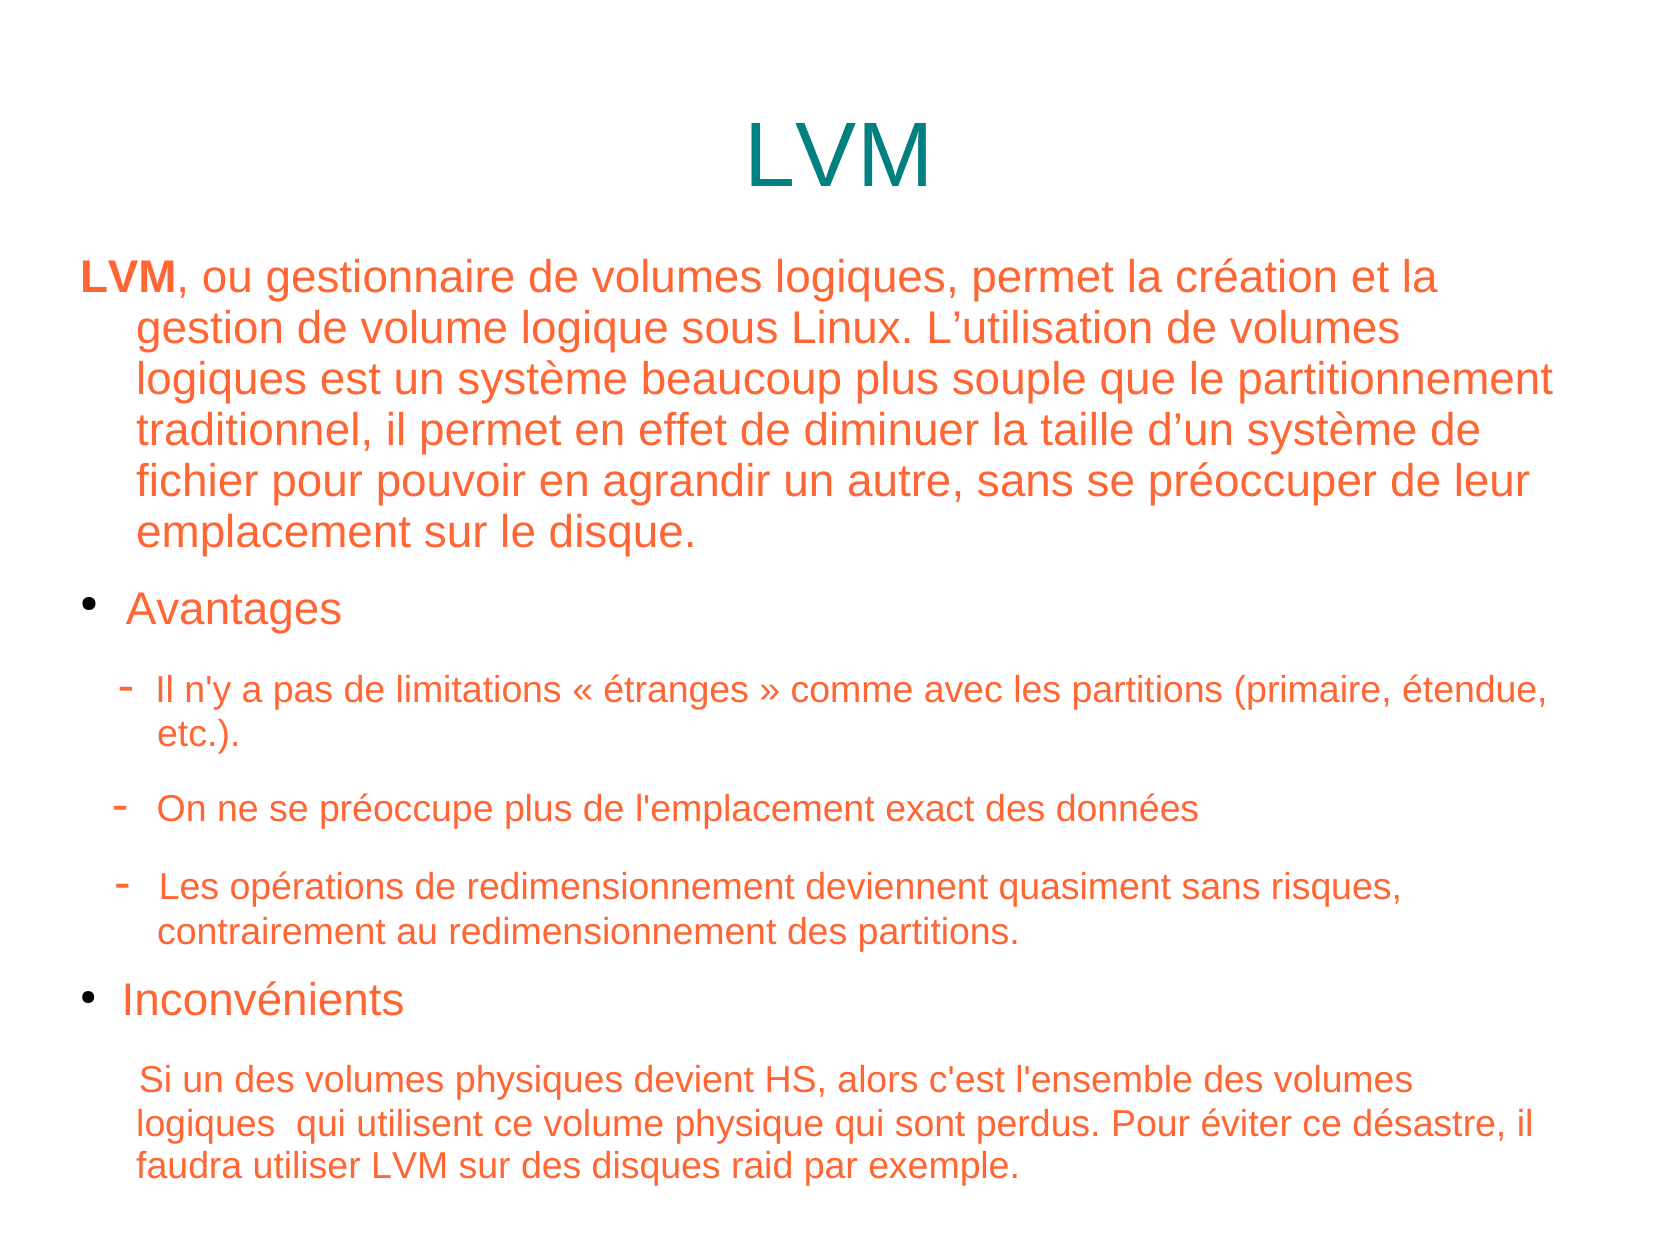

# LVM
LVM, ou gestionnaire de volumes logiques, permet la création et la gestion de volume logique sous Linux. L’utilisation de volumes logiques est un système beaucoup plus souple que le partitionnement traditionnel, il permet en effet de diminuer la taille d’un système de fichier pour pouvoir en agrandir un autre, sans se préoccuper de leur emplacement sur le disque.
 Avantages
 - Il n'y a pas de limitations « étranges » comme avec les partitions (primaire, étendue, etc.).
 - On ne se préoccupe plus de l'emplacement exact des données
 - Les opérations de redimensionnement deviennent quasiment sans risques, 		 contrairement au redimensionnement des partitions.
 Inconvénients
 Si un des volumes physiques devient HS, alors c'est l'ensemble des volumes logiques qui utilisent ce volume physique qui sont perdus. Pour éviter ce désastre, il faudra utiliser LVM sur des disques raid par exemple.